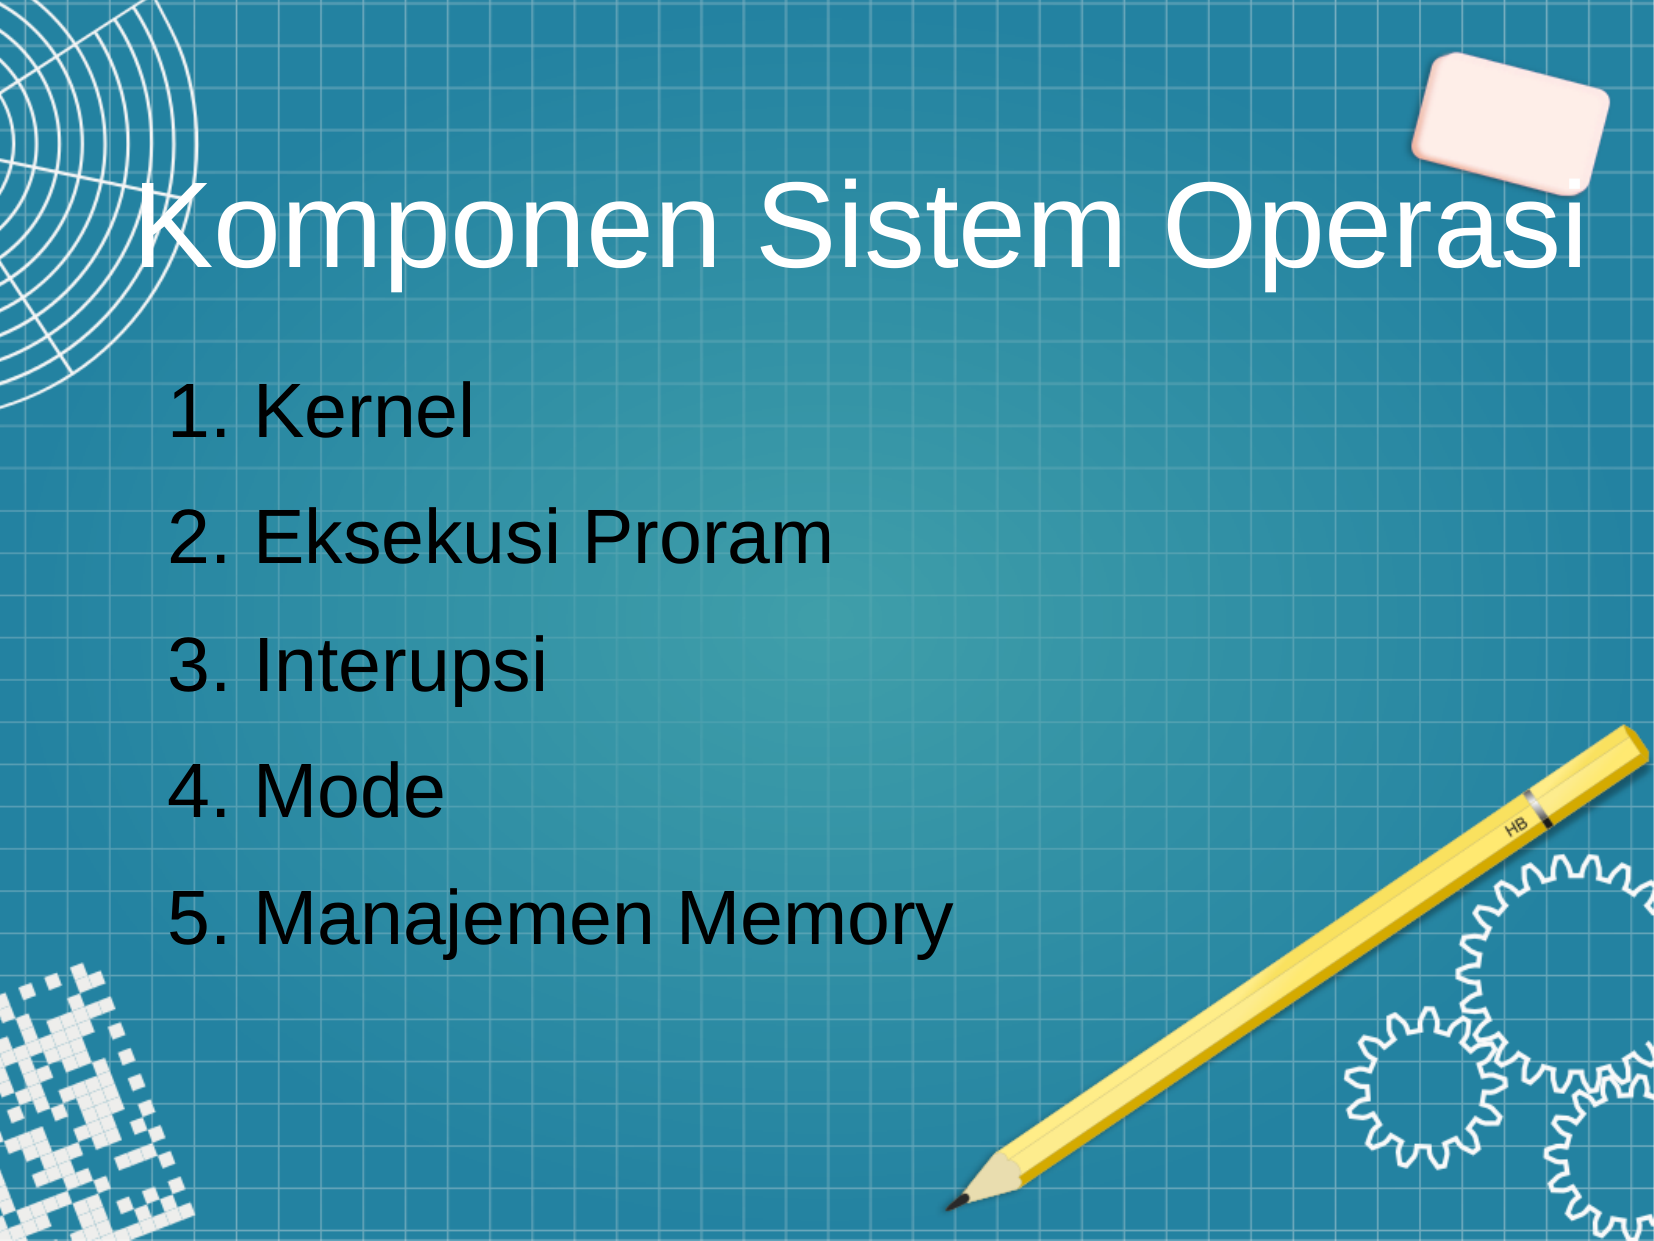

# Komponen Sistem Operasi
1. Kernel
2. Eksekusi Proram
3. Interupsi
4. Mode
5. Manajemen Memory